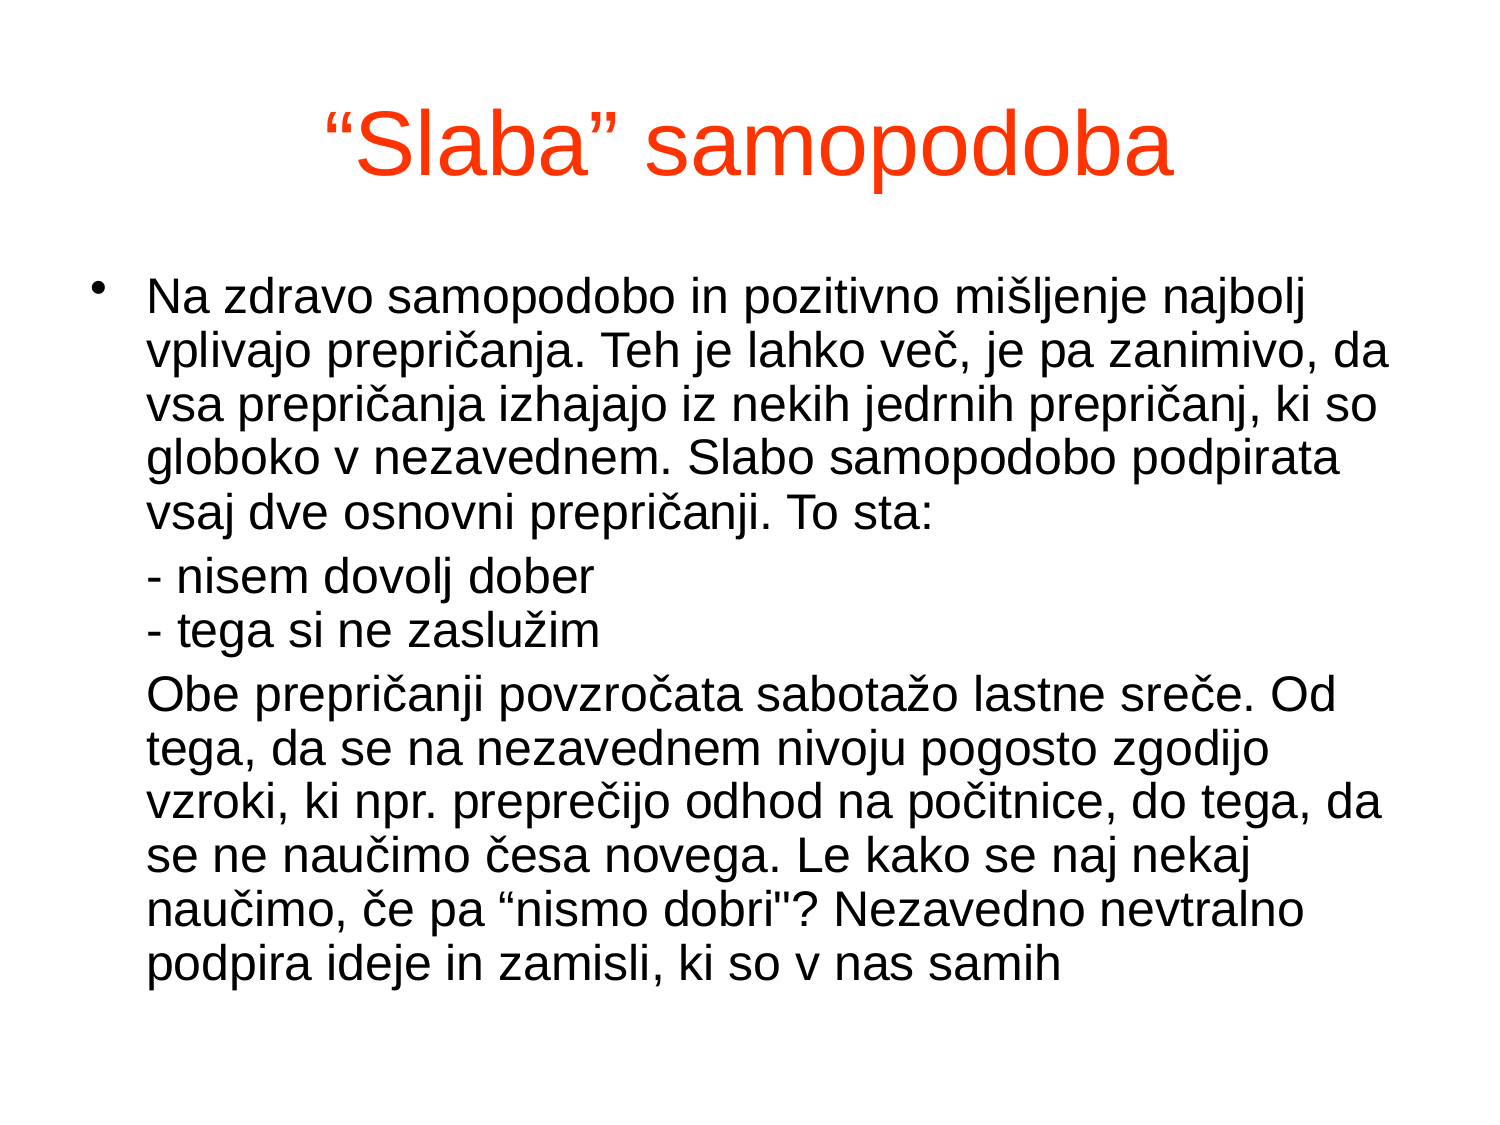

# “Slaba” samopodoba
Na zdravo samopodobo in pozitivno mišljenje najbolj vplivajo prepričanja. Teh je lahko več, je pa zanimivo, da vsa prepričanja izhajajo iz nekih jedrnih prepričanj, ki so globoko v nezavednem. Slabo samopodobo podpirata vsaj dve osnovni prepričanji. To sta:
 - nisem dovolj dober
- tega si ne zaslužim
 Obe prepričanji povzročata sabotažo lastne sreče. Od tega, da se na nezavednem nivoju pogosto zgodijo vzroki, ki npr. preprečijo odhod na počitnice, do tega, da se ne naučimo česa novega. Le kako se naj nekaj naučimo, če pa “nismo dobri"? Nezavedno nevtralno podpira ideje in zamisli, ki so v nas samih